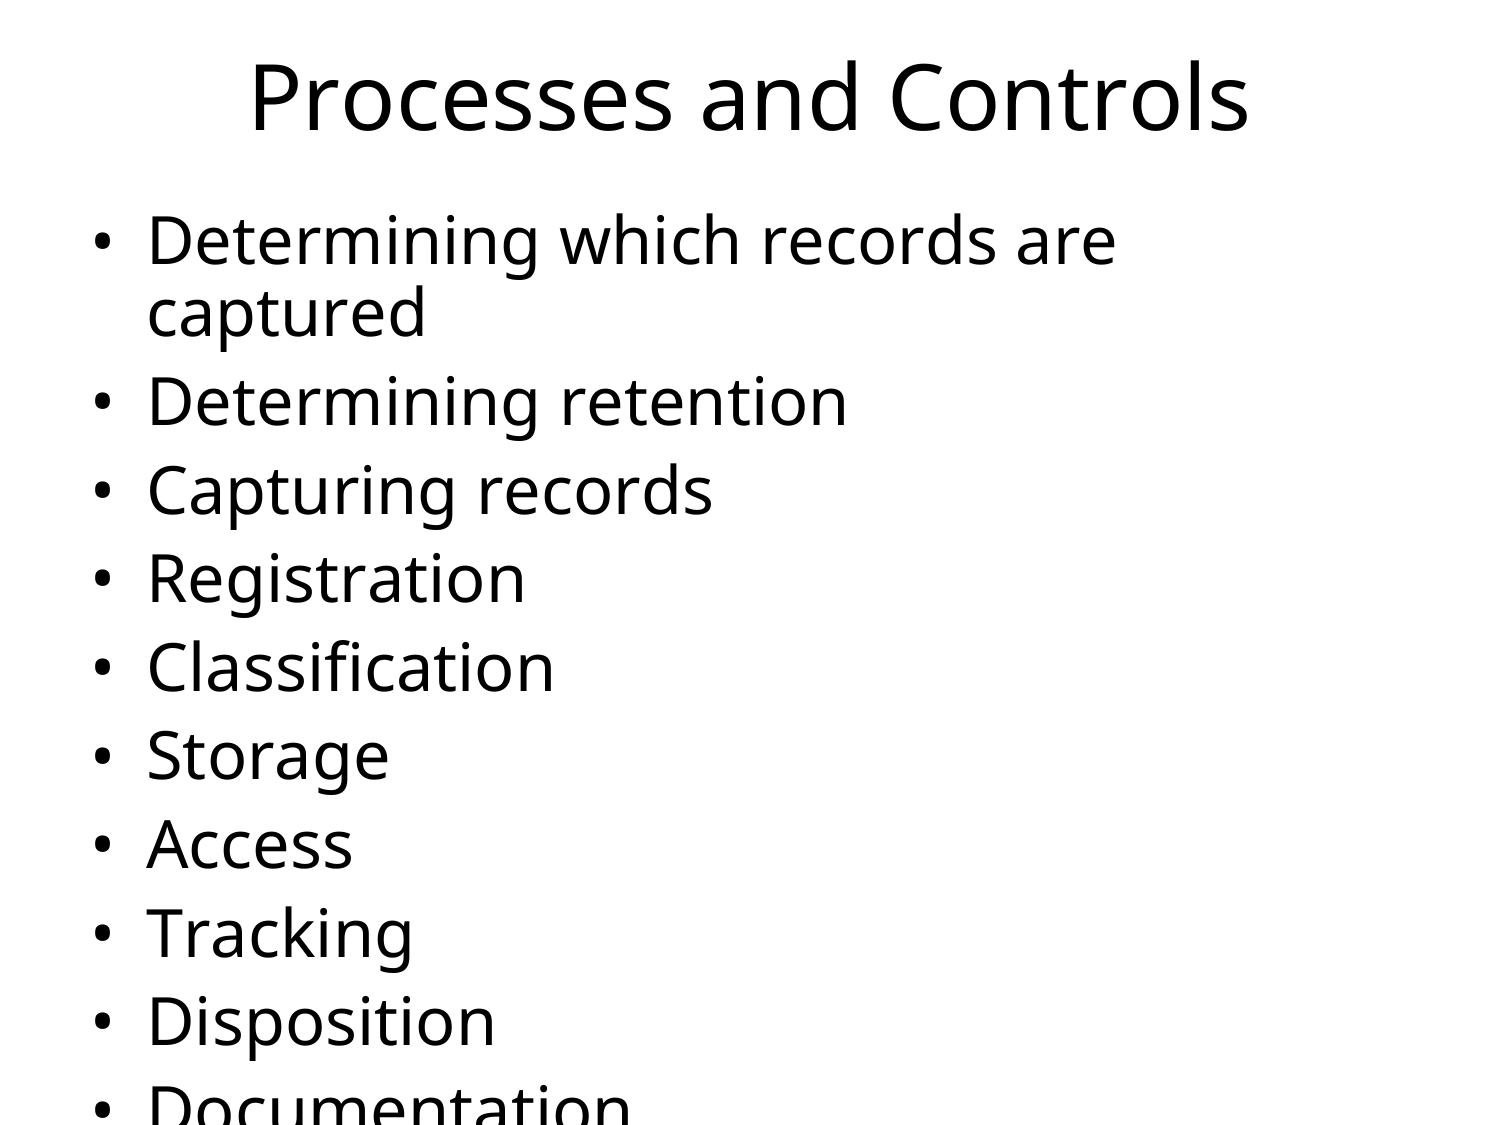

# Processes and Controls
Determining which records are captured
Determining retention
Capturing records
Registration
Classification
Storage
Access
Tracking
Disposition
Documentation